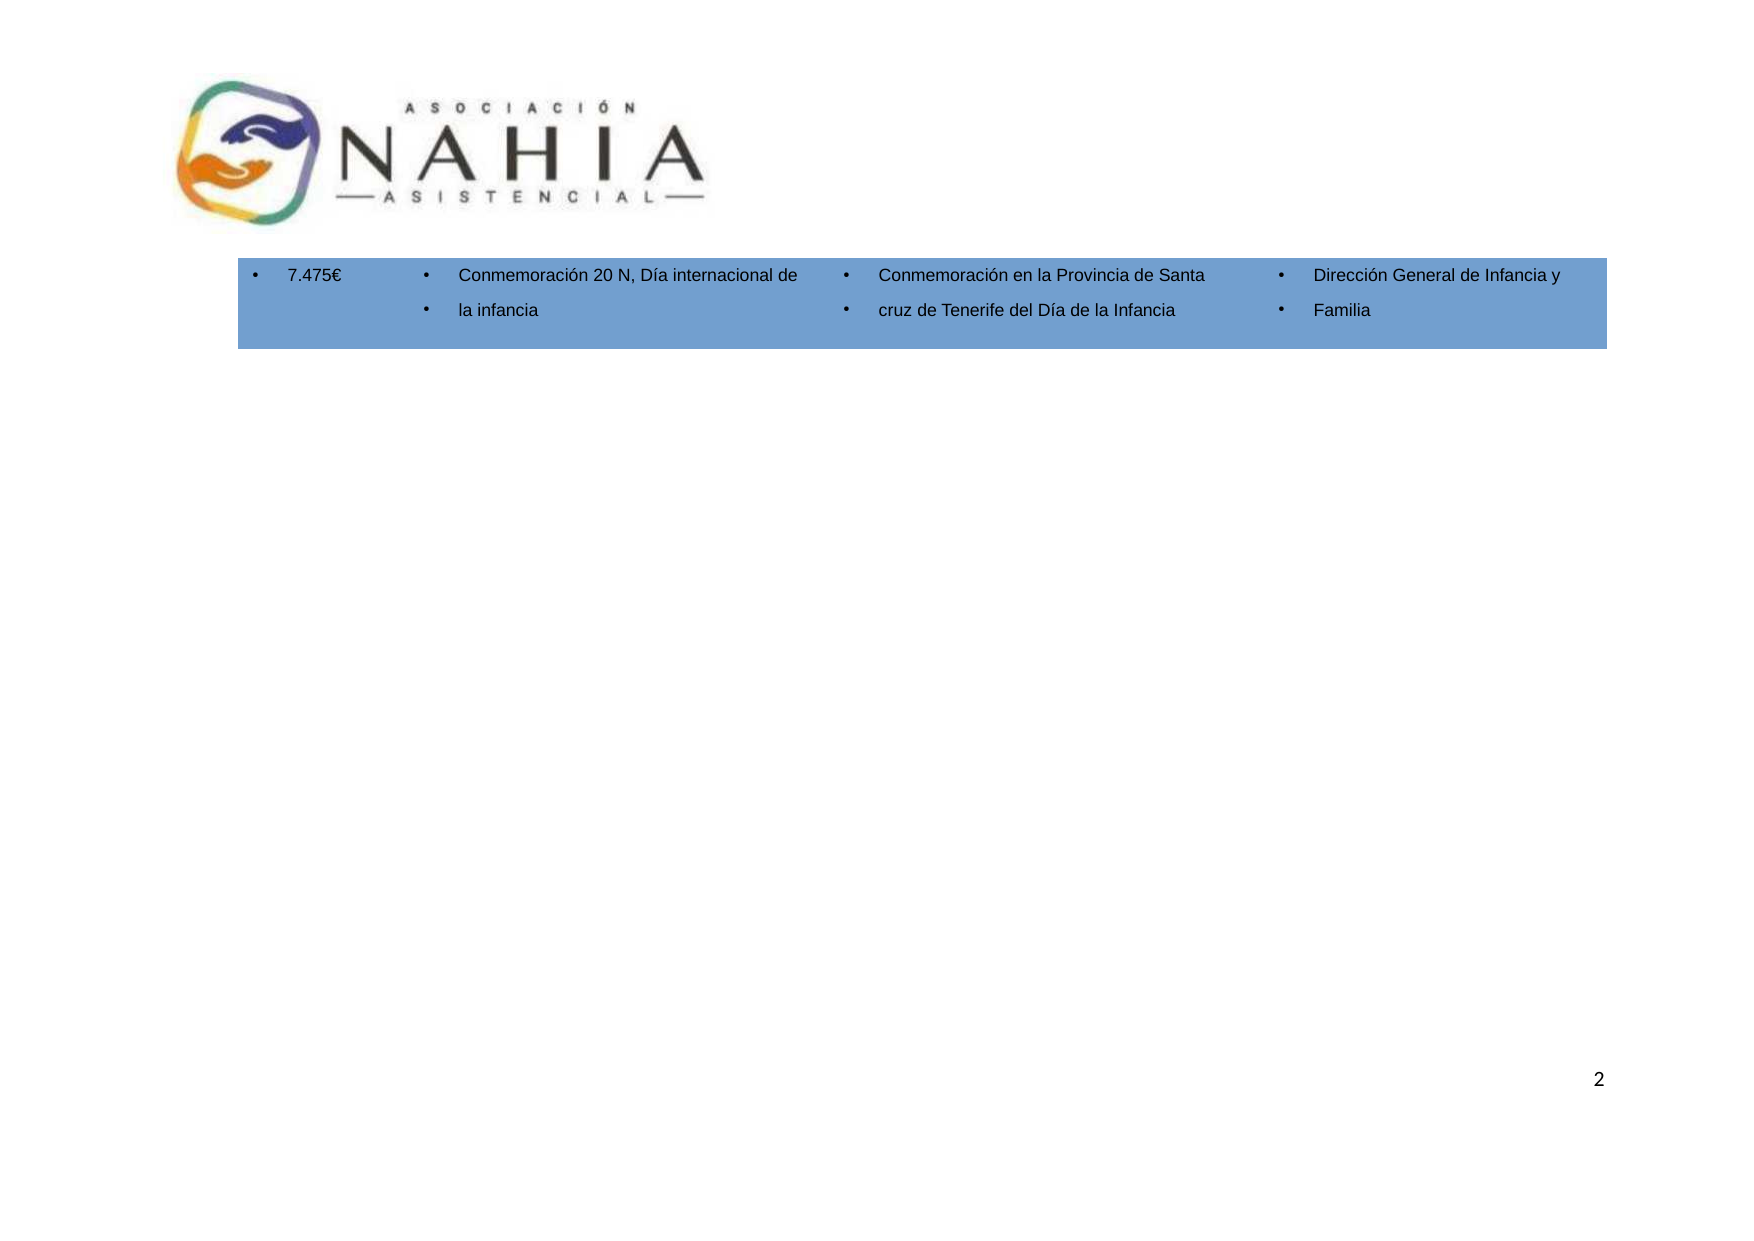

| 7.475€ | Conmemoración 20 N, Día internacional de | Conmemoración en la Provincia de Santa | Dirección General de Infancia y |
| --- | --- | --- | --- |
| | la infancia | cruz de Tenerife del Día de la Infancia | Familia |
2